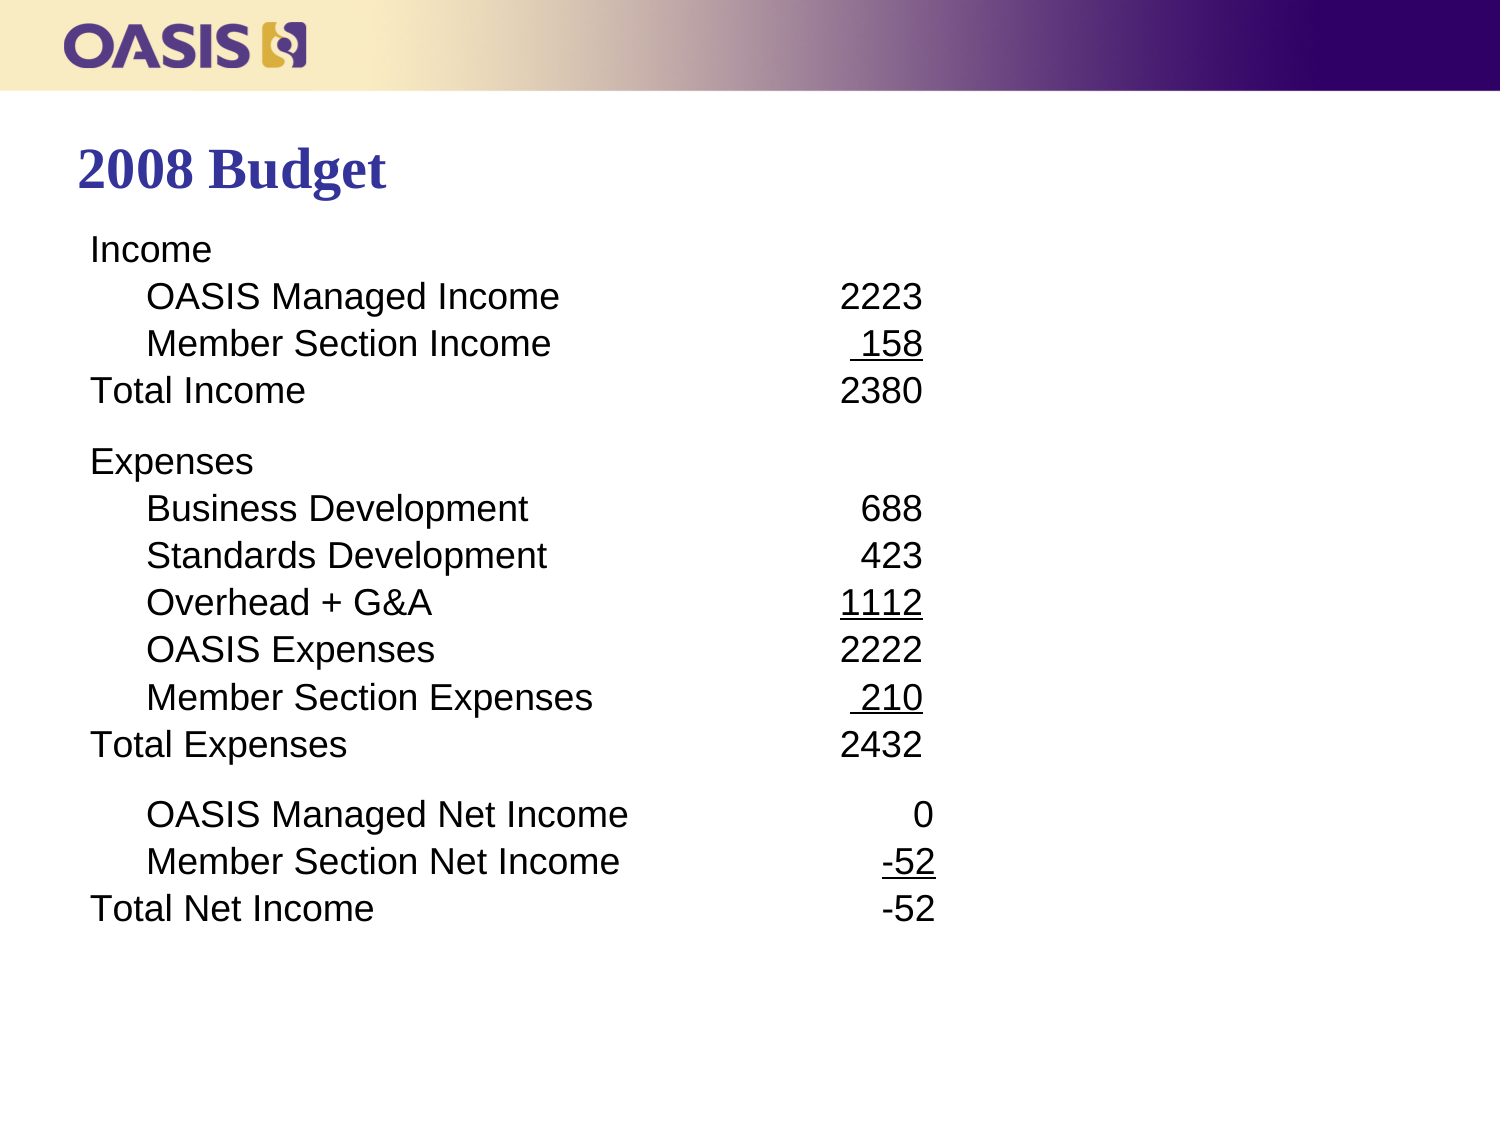

2008 Budget
# Income
	OASIS Managed Income		2223
	Member Section Income		 158
Total Income				2380
Expenses
	Business Development			 688
	Standards Development		 423
	Overhead + G&A			1112
	OASIS Expenses			2222
	Member Section Expenses		 210
Total Expenses				2432
	OASIS Managed Net Income		 0
	Member Section Net Income		 -52
Total Net Income				 -52